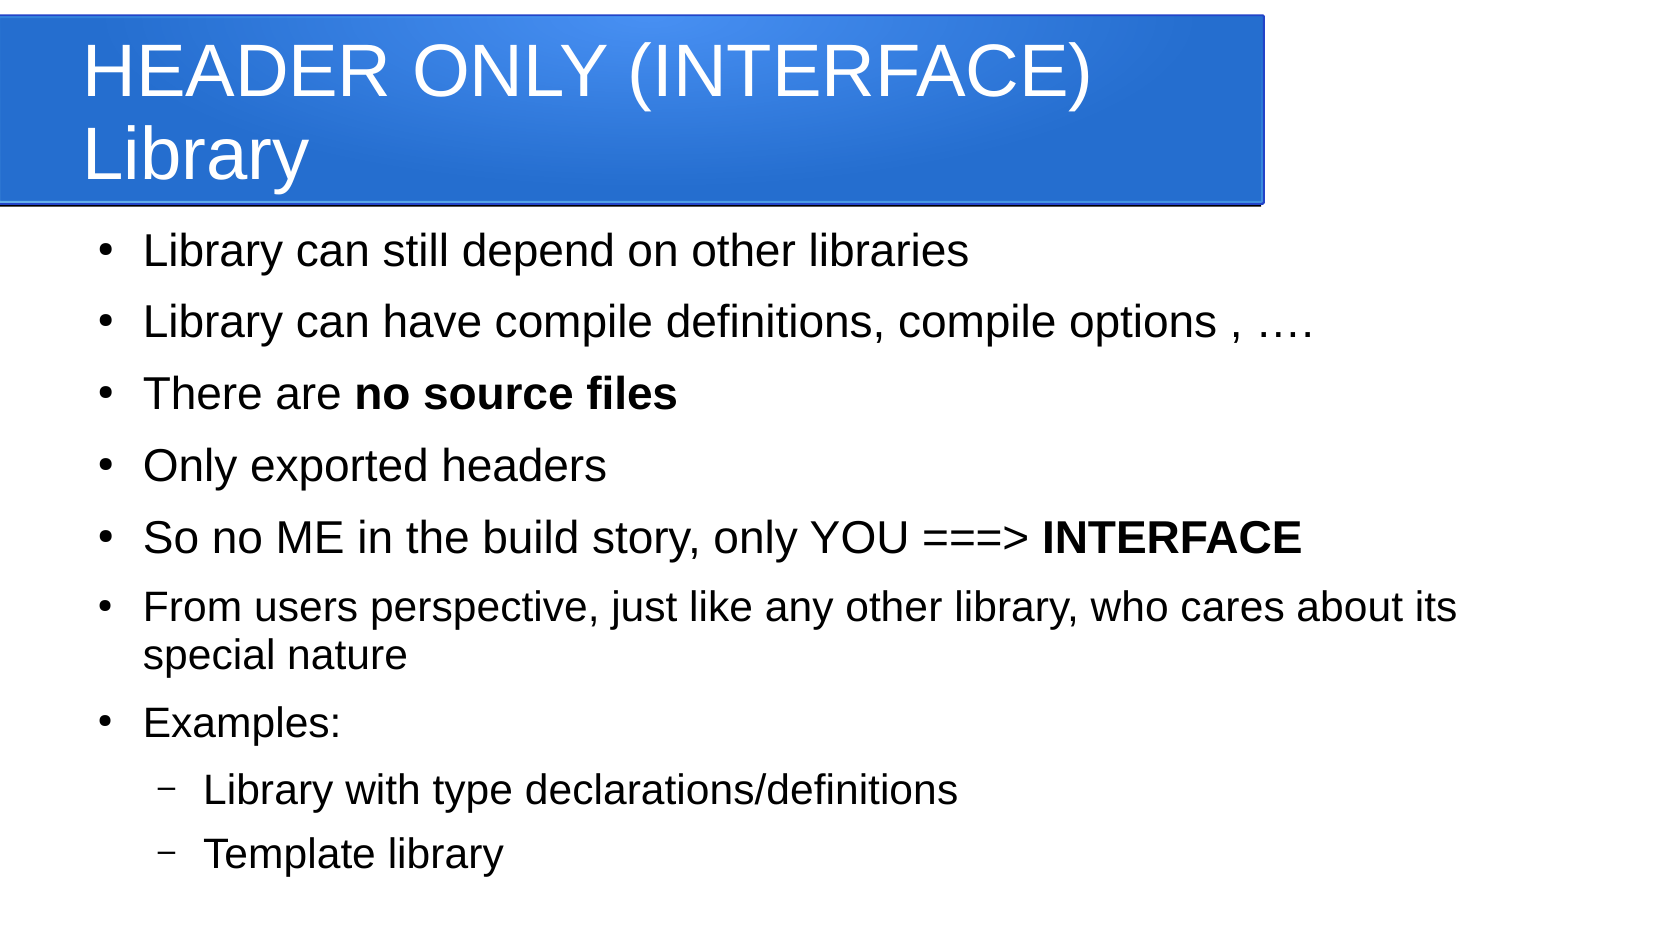

# HEADER ONLY (INTERFACE) Library
Library can still depend on other libraries
Library can have compile definitions, compile options , ….
There are no source files
Only exported headers
So no ME in the build story, only YOU ===> INTERFACE
From users perspective, just like any other library, who cares about its special nature
Examples:
Library with type declarations/definitions
Template library